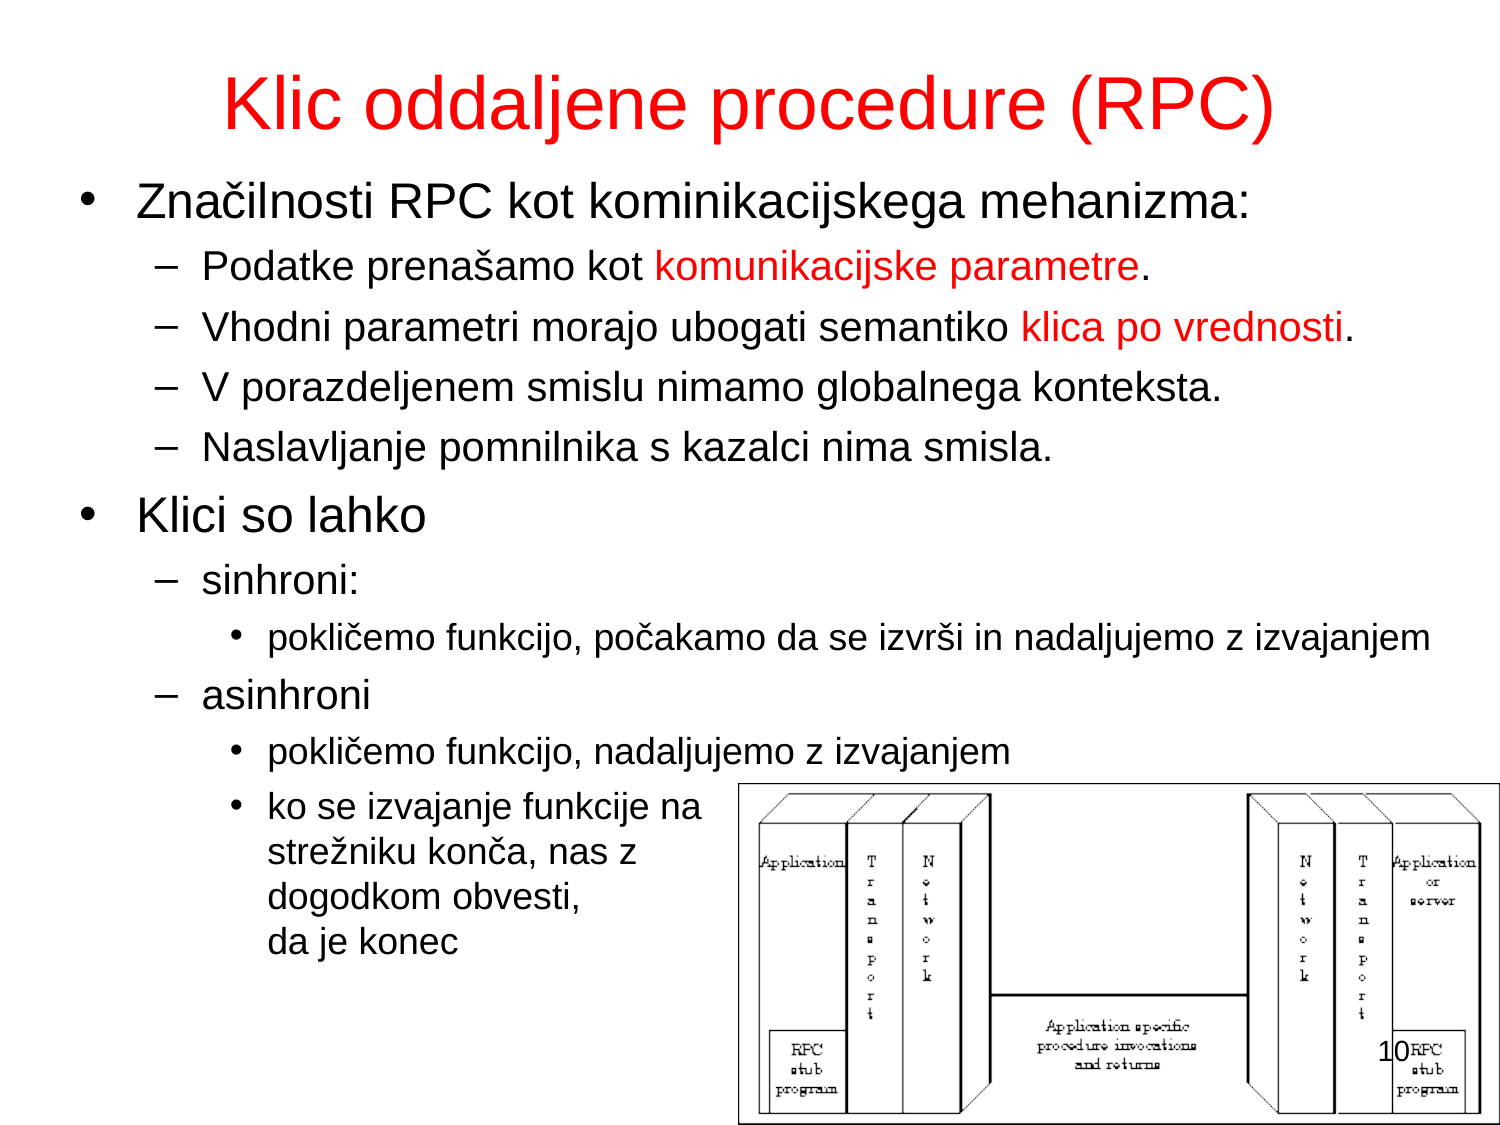

# Klic oddaljene procedure (RPC)
Značilnosti RPC kot kominikacijskega mehanizma:
Podatke prenašamo kot komunikacijske parametre.
Vhodni parametri morajo ubogati semantiko klica po vrednosti.
V porazdeljenem smislu nimamo globalnega konteksta.
Naslavljanje pomnilnika s kazalci nima smisla.
Klici so lahko
sinhroni:
pokličemo funkcijo, počakamo da se izvrši in nadaljujemo z izvajanjem
asinhroni
pokličemo funkcijo, nadaljujemo z izvajanjem
ko se izvajanje funkcije na
strežniku konča, nas z
dogodkom obvesti,
da je konec